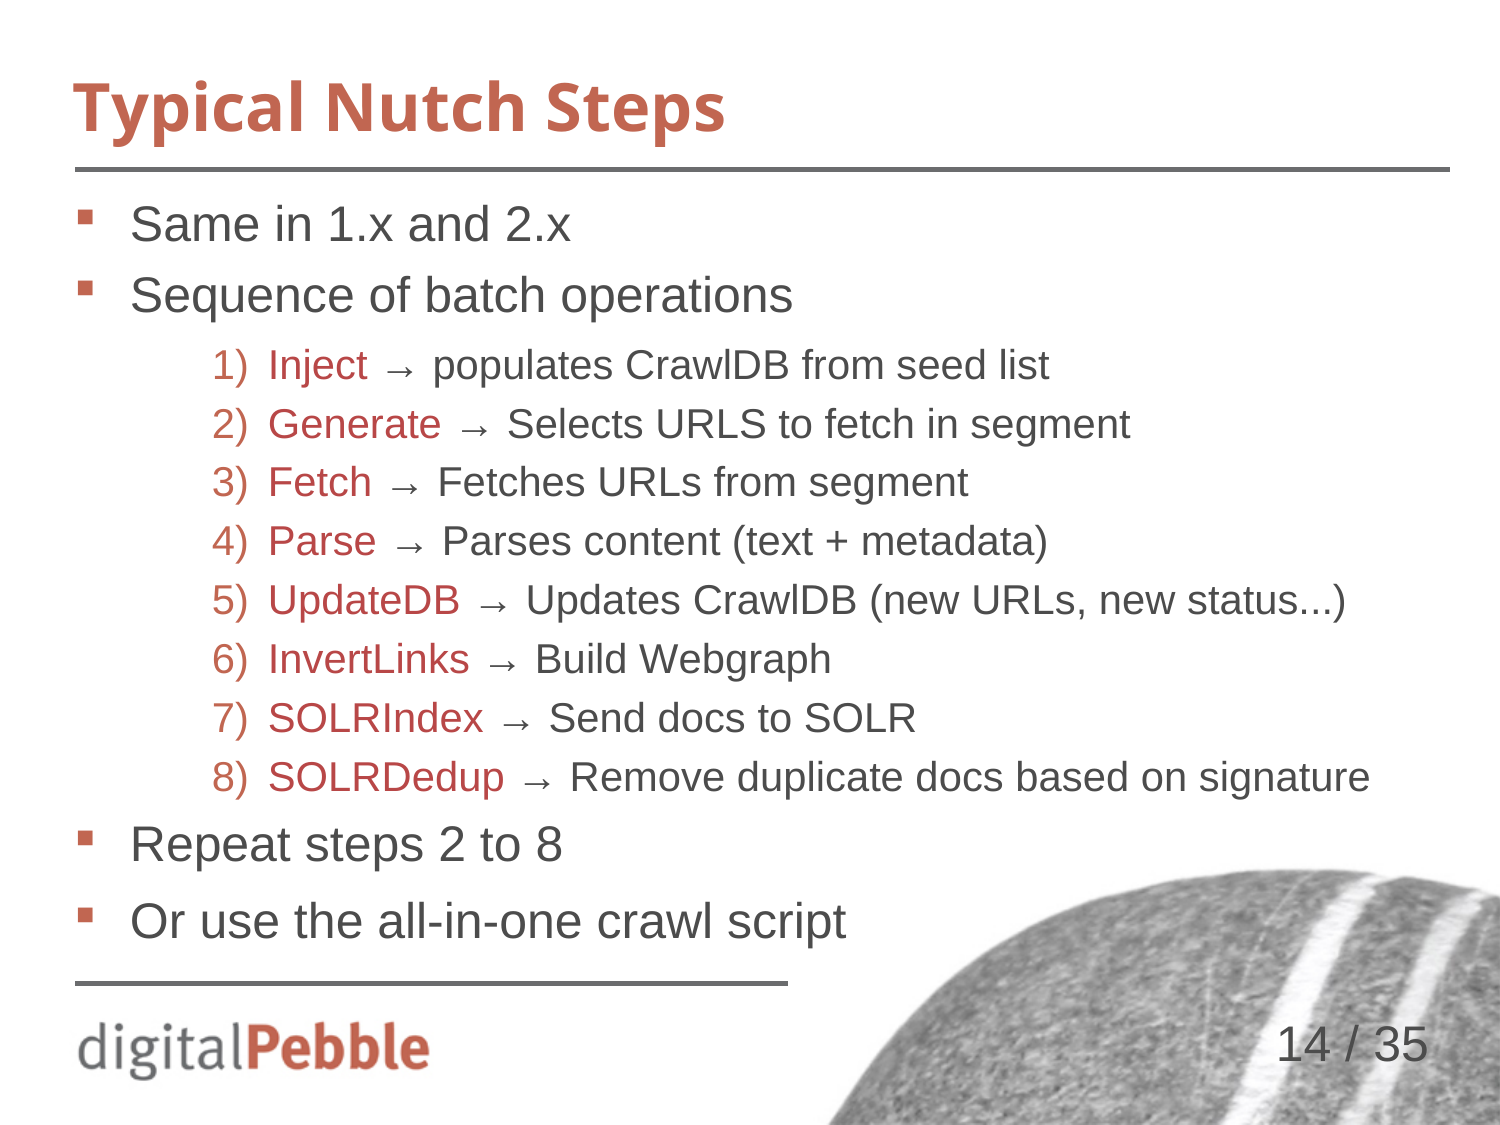

# Typical Nutch Steps
Same in 1.x and 2.x
Sequence of batch operations
Inject → populates CrawlDB from seed list
Generate → Selects URLS to fetch in segment
Fetch → Fetches URLs from segment
Parse → Parses content (text + metadata)
UpdateDB → Updates CrawlDB (new URLs, new status...)
InvertLinks → Build Webgraph
SOLRIndex → Send docs to SOLR
SOLRDedup → Remove duplicate docs based on signature
Repeat steps 2 to 8
Or use the all-in-one crawl script